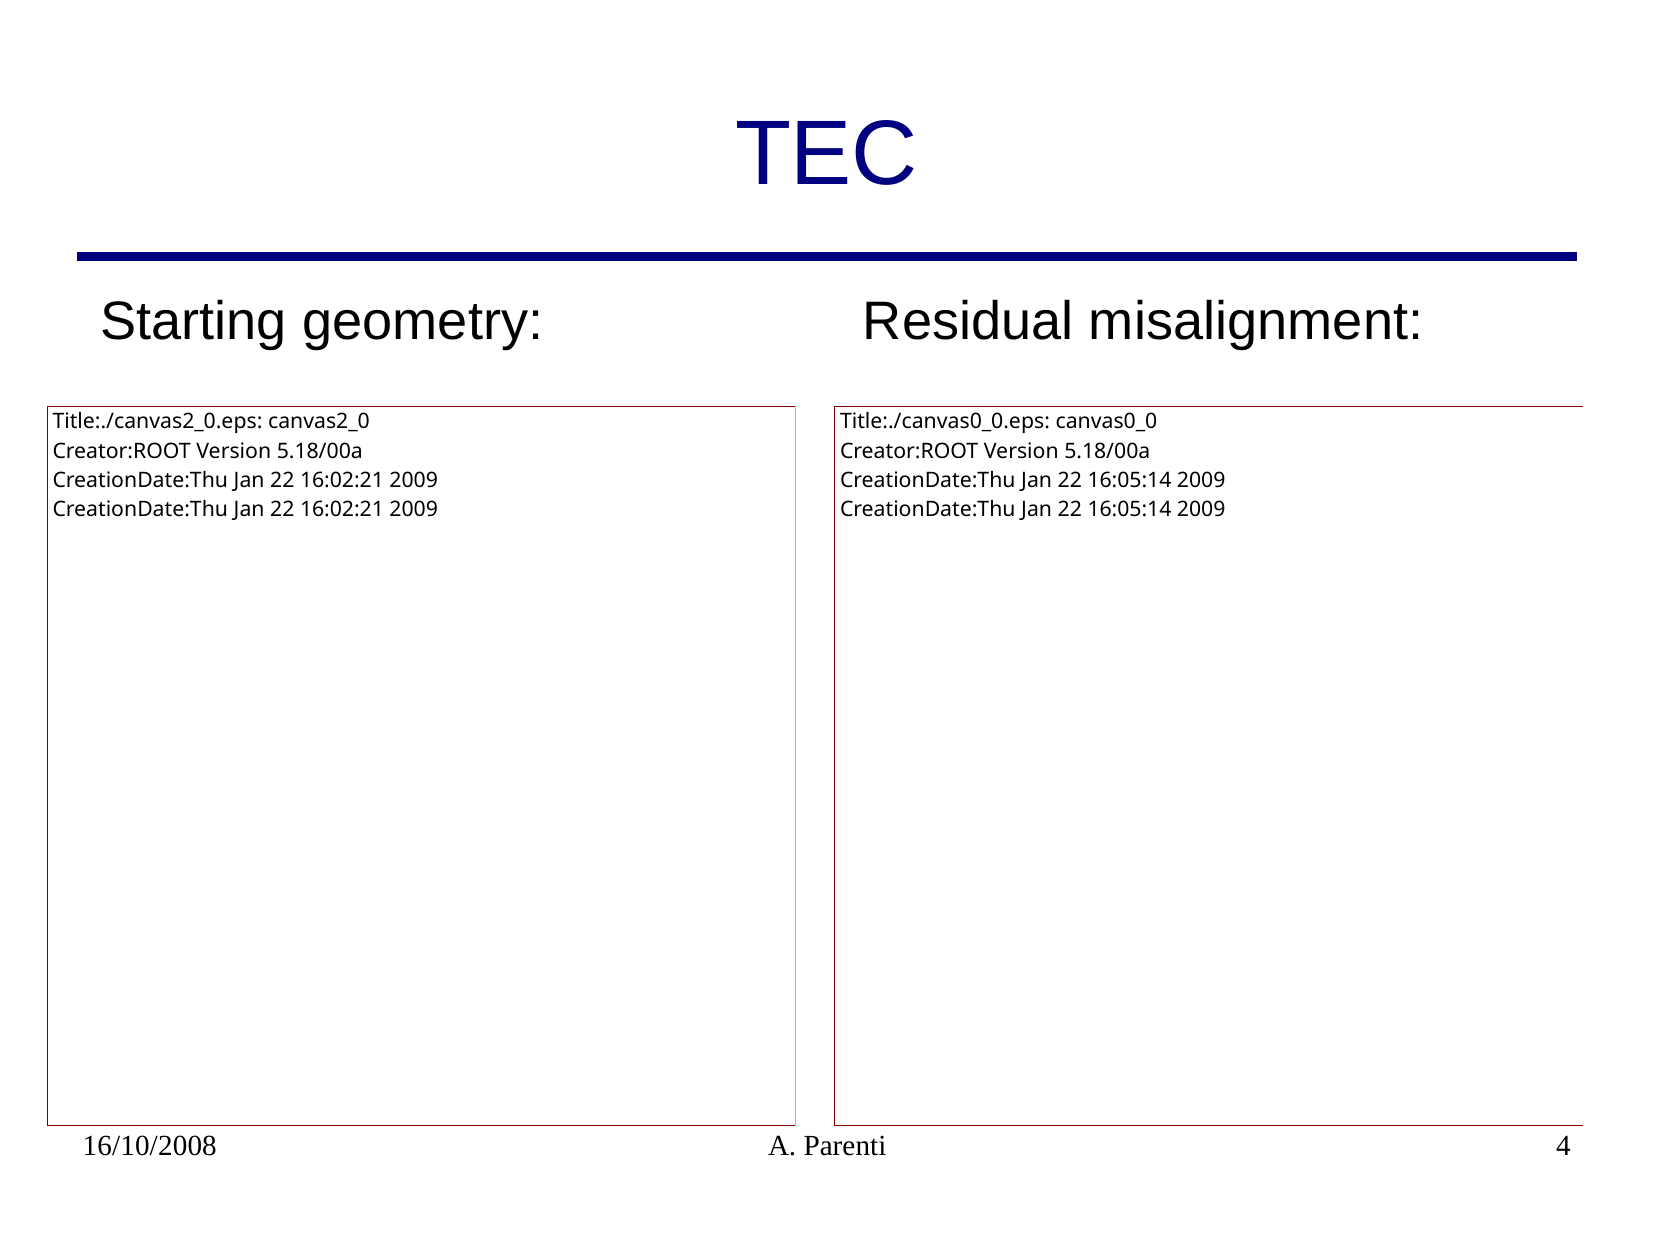

# TEC
Starting geometry:
Residual misalignment:
4